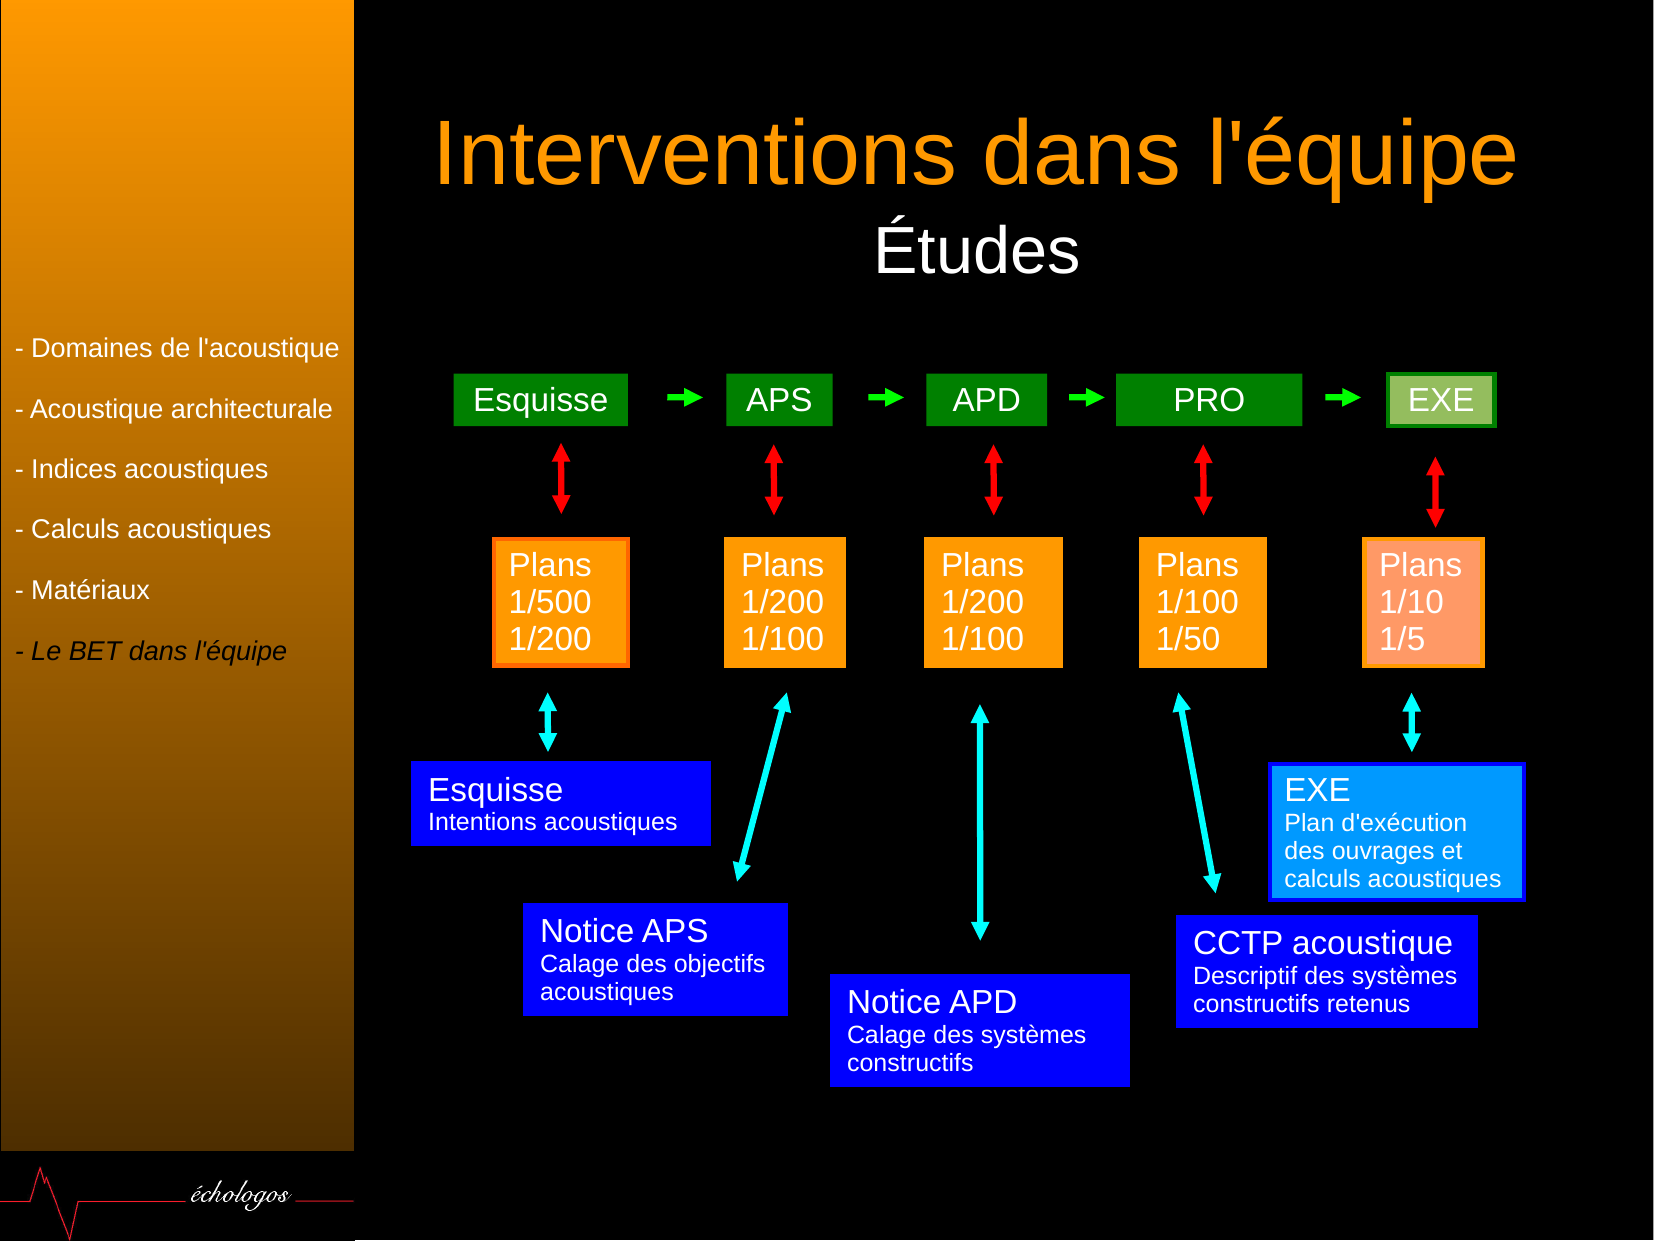

# Interventions dans l'équipe
Études
- Domaines de l'acoustique
- Acoustique architecturale
- Indices acoustiques
- Calculs acoustiques
- Matériaux
- Le BET dans l'équipe
Esquisse
Plans
1/500
1/200
Esquisse
Intentions acoustiques
APS
Plans1/200
1/100
Notice APS
Calage des objectifs acoustiques
APD
Plans
1/200
1/100
Notice APD
Calage des systèmes constructifs
PRO
Plans1/100
1/50
CCTP acoustique
Descriptif des systèmes constructifs retenus
EXE
Plans1/10
1/5
EXE
Plan d'exécution des ouvrages et calculs acoustiques